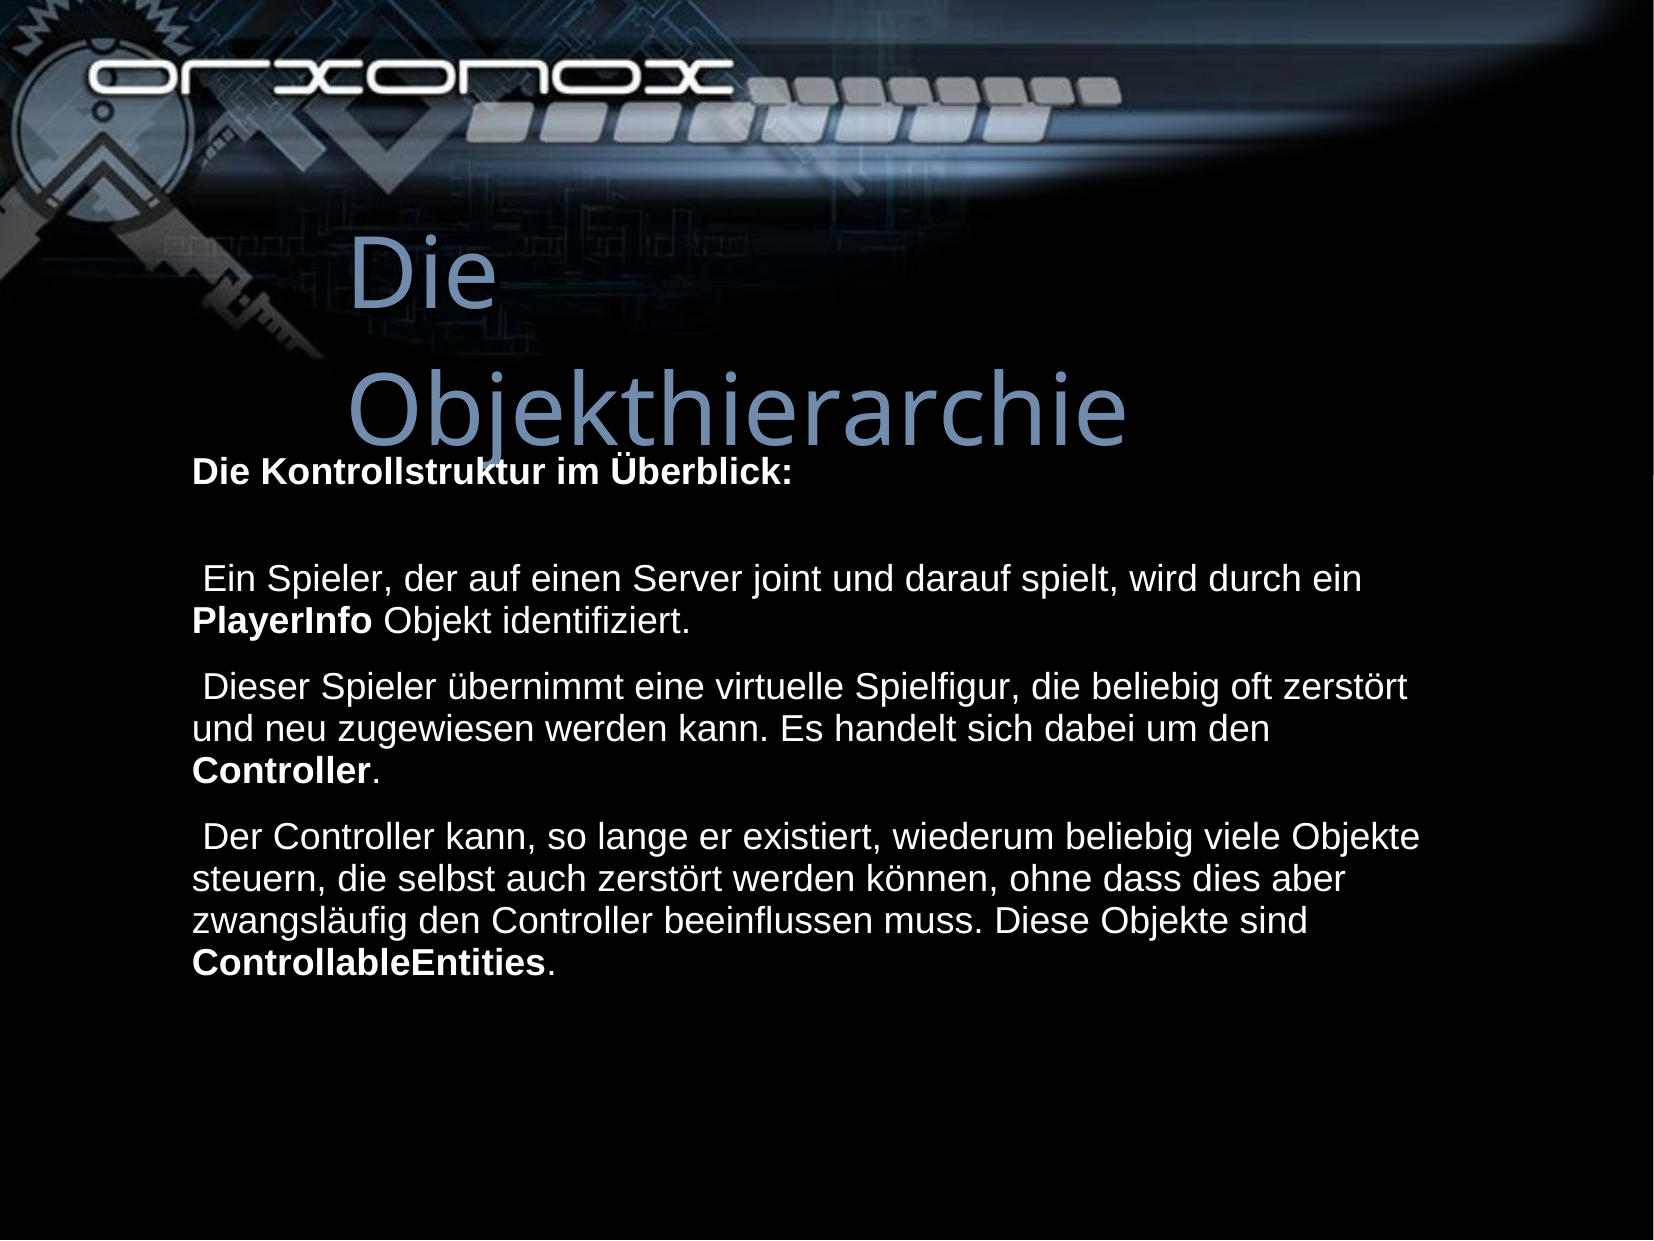

Die Objekthierarchie
Die Kontrollstruktur im Überblick:
 Ein Spieler, der auf einen Server joint und darauf spielt, wird durch ein PlayerInfo Objekt identifiziert.
 Dieser Spieler übernimmt eine virtuelle Spielfigur, die beliebig oft zerstört und neu zugewiesen werden kann. Es handelt sich dabei um den Controller.
 Der Controller kann, so lange er existiert, wiederum beliebig viele Objekte steuern, die selbst auch zerstört werden können, ohne dass dies aber zwangsläufig den Controller beeinflussen muss. Diese Objekte sind ControllableEntities.